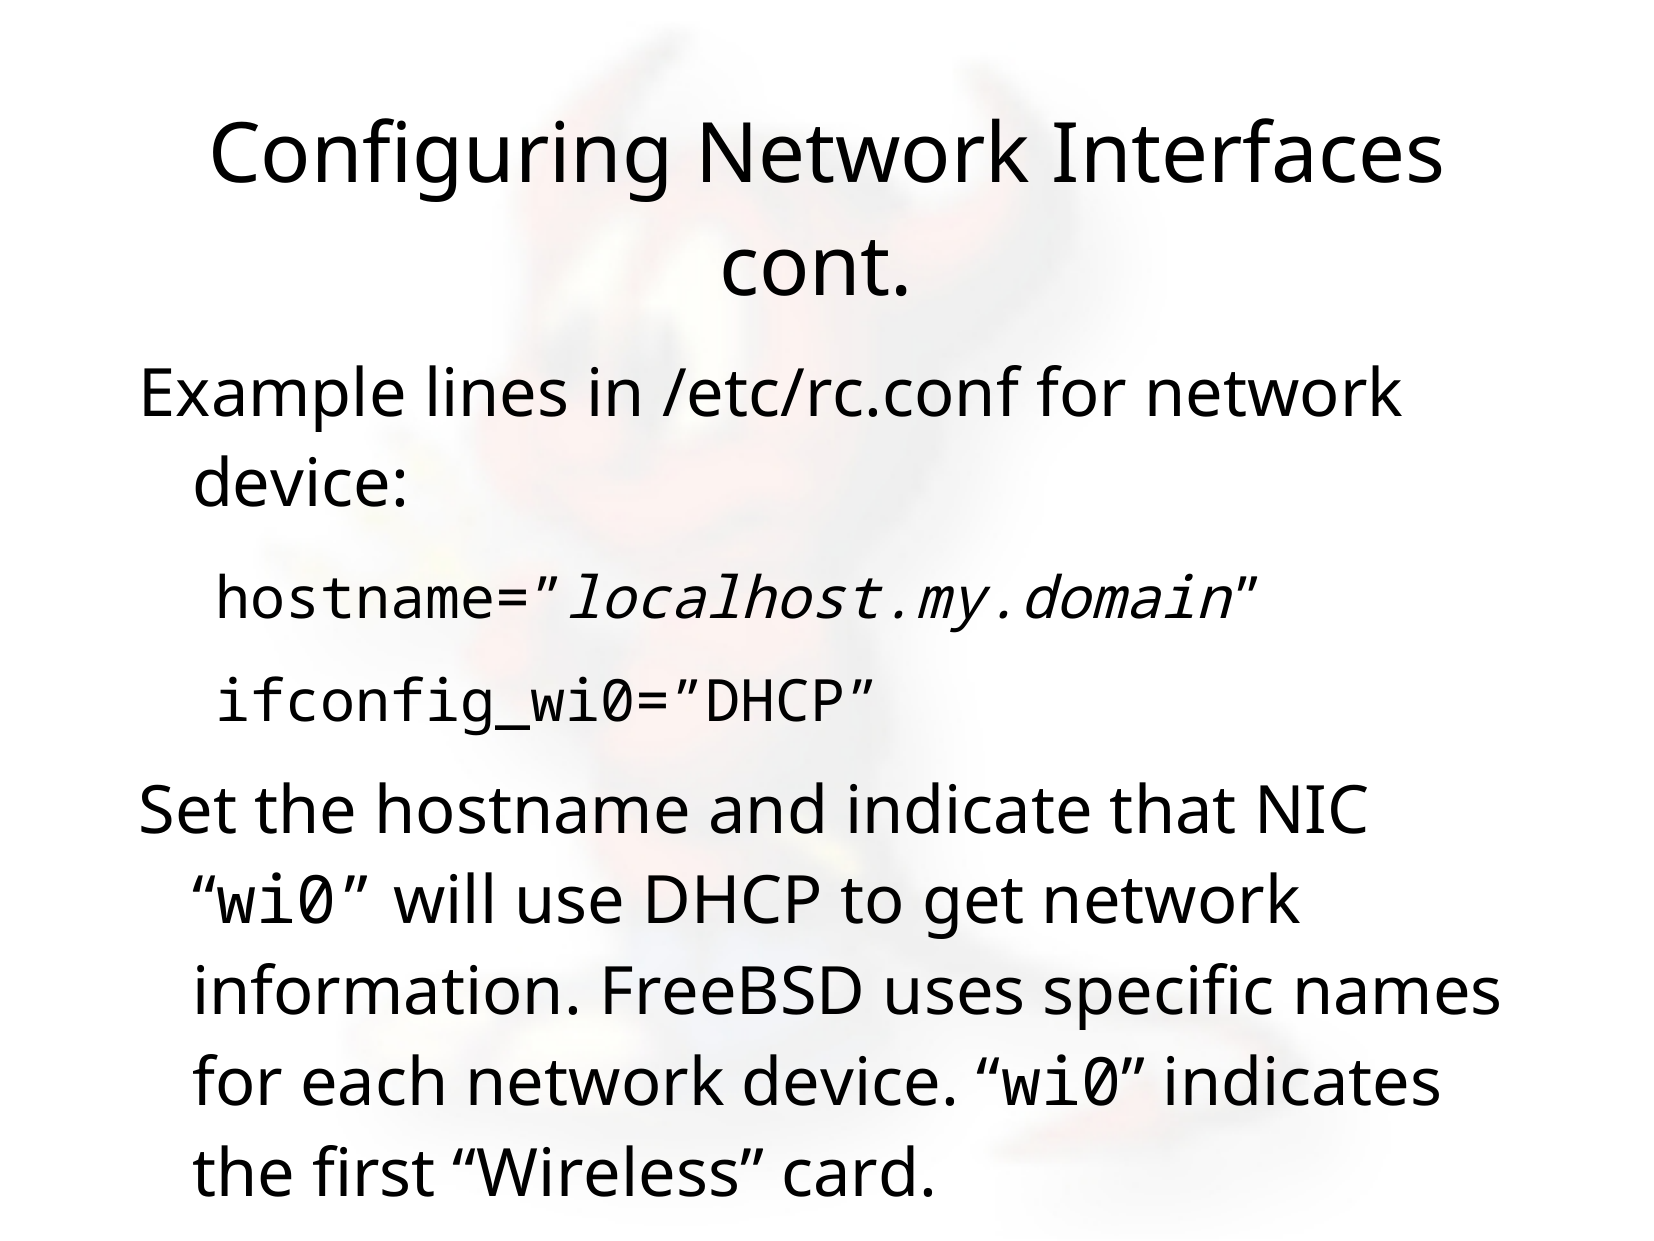

# Configuring Network Interfaces cont.
Example lines in /etc/rc.conf for network device:
hostname=”localhost.my.domain”
ifconfig_wi0=”DHCP”
Set the hostname and indicate that NIC “wi0” will use DHCP to get network information. FreeBSD uses specific names for each network device. “wi0” indicates the first “Wireless” card.